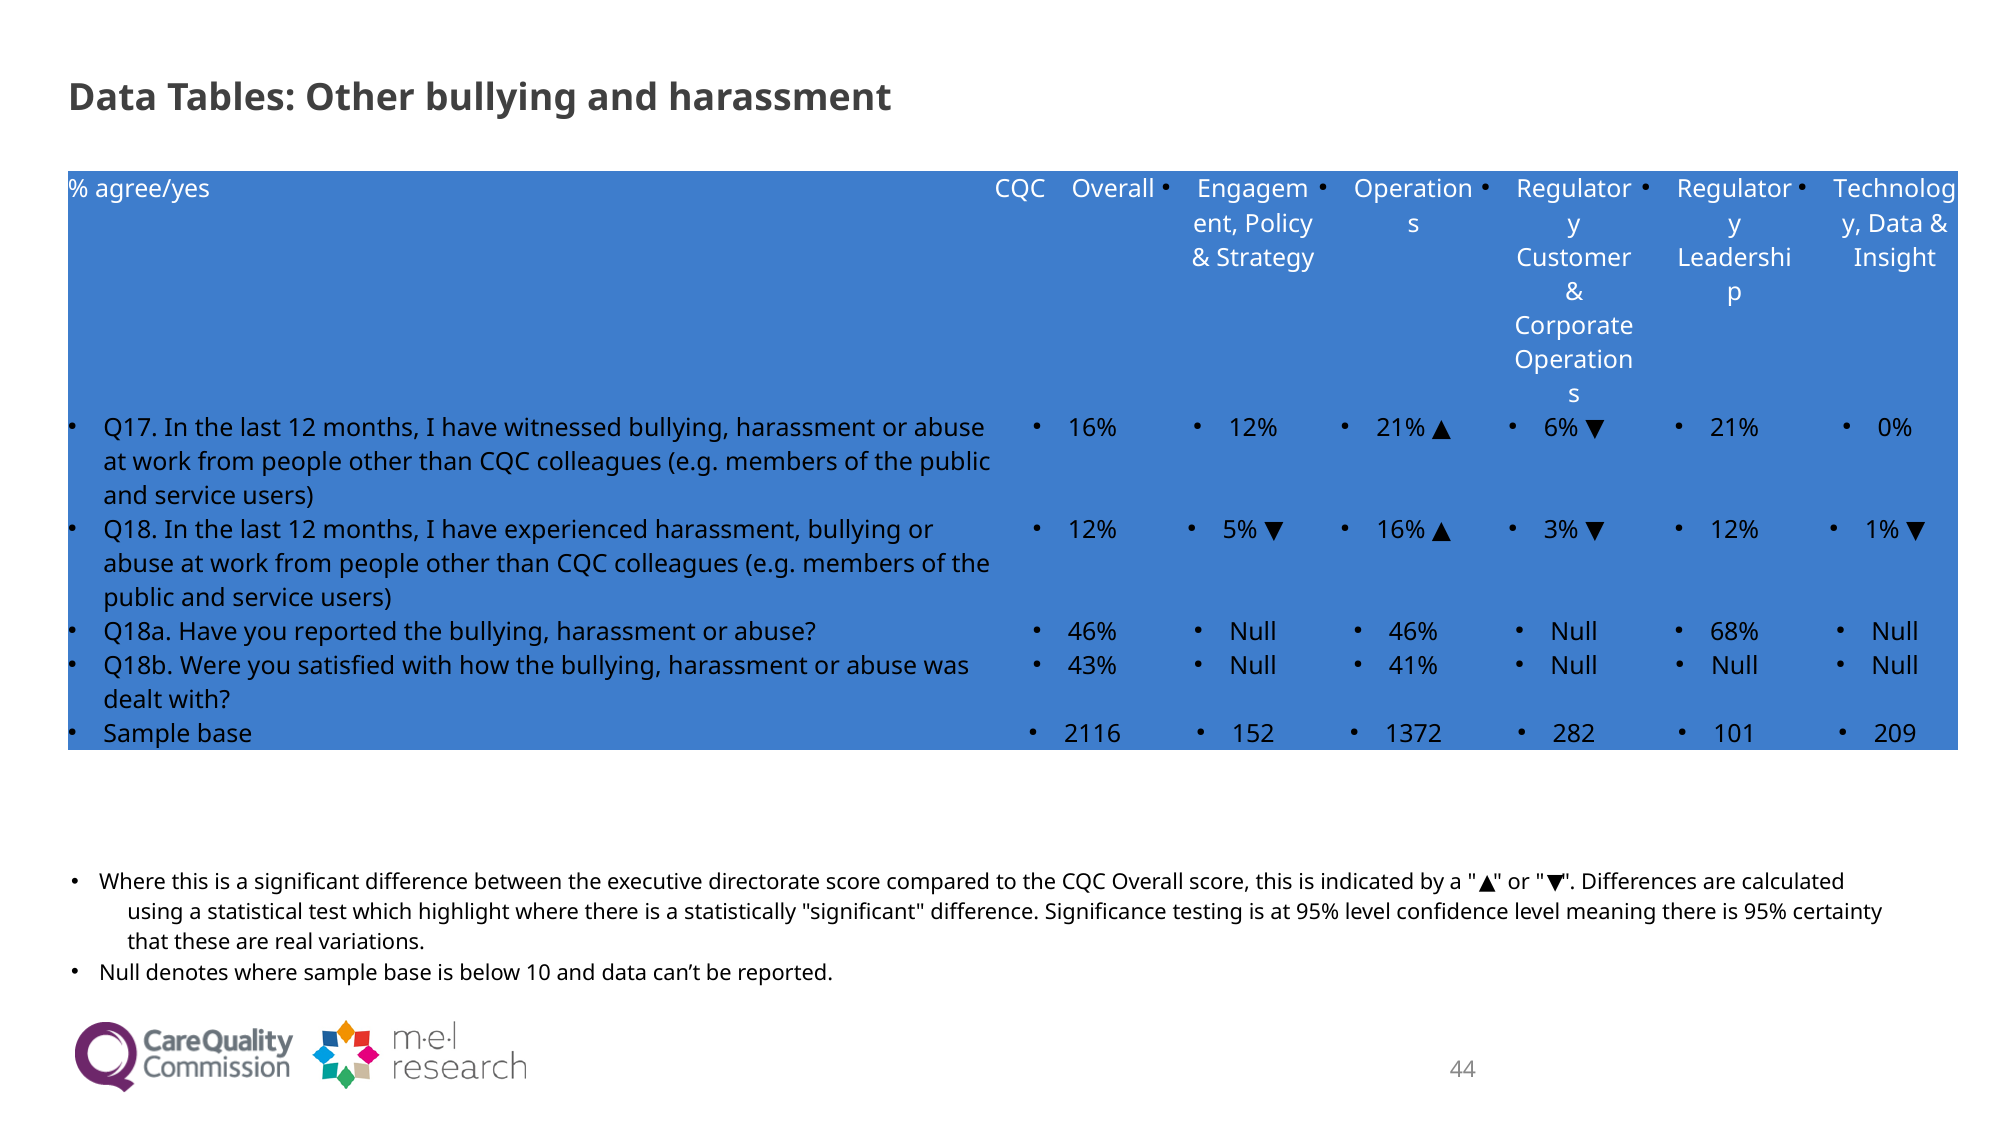

# Data Tables: Other bullying and harassment
| % agree/yes | CQC Overall | Engagement, Policy & Strategy | Operations | Regulatory Customer & Corporate Operations | Regulatory Leadership | Technology, Data & Insight |
| --- | --- | --- | --- | --- | --- | --- |
| Q17. In the last 12 months, I have witnessed bullying, harassment or abuse at work from people other than CQC colleagues (e.g. members of the public and service users) | 16% | 12% | 21% ▲ | 6% ▼ | 21% | 0% |
| Q18. In the last 12 months, I have experienced harassment, bullying or abuse at work from people other than CQC colleagues (e.g. members of the public and service users) | 12% | 5% ▼ | 16% ▲ | 3% ▼ | 12% | 1% ▼ |
| Q18a. Have you reported the bullying, harassment or abuse? | 46% | Null | 46% | Null | 68% | Null |
| Q18b. Were you satisfied with how the bullying, harassment or abuse was dealt with? | 43% | Null | 41% | Null | Null | Null |
| Sample base | 2116 | 152 | 1372 | 282 | 101 | 209 |
Where this is a significant difference between the executive directorate score compared to the CQC Overall score, this is indicated by a "▲" or "▼". Differences are calculated using a statistical test which highlight where there is a statistically "significant" difference. Significance testing is at 95% level confidence level meaning there is 95% certainty that these are real variations.
Null denotes where sample base is below 10 and data can’t be reported.